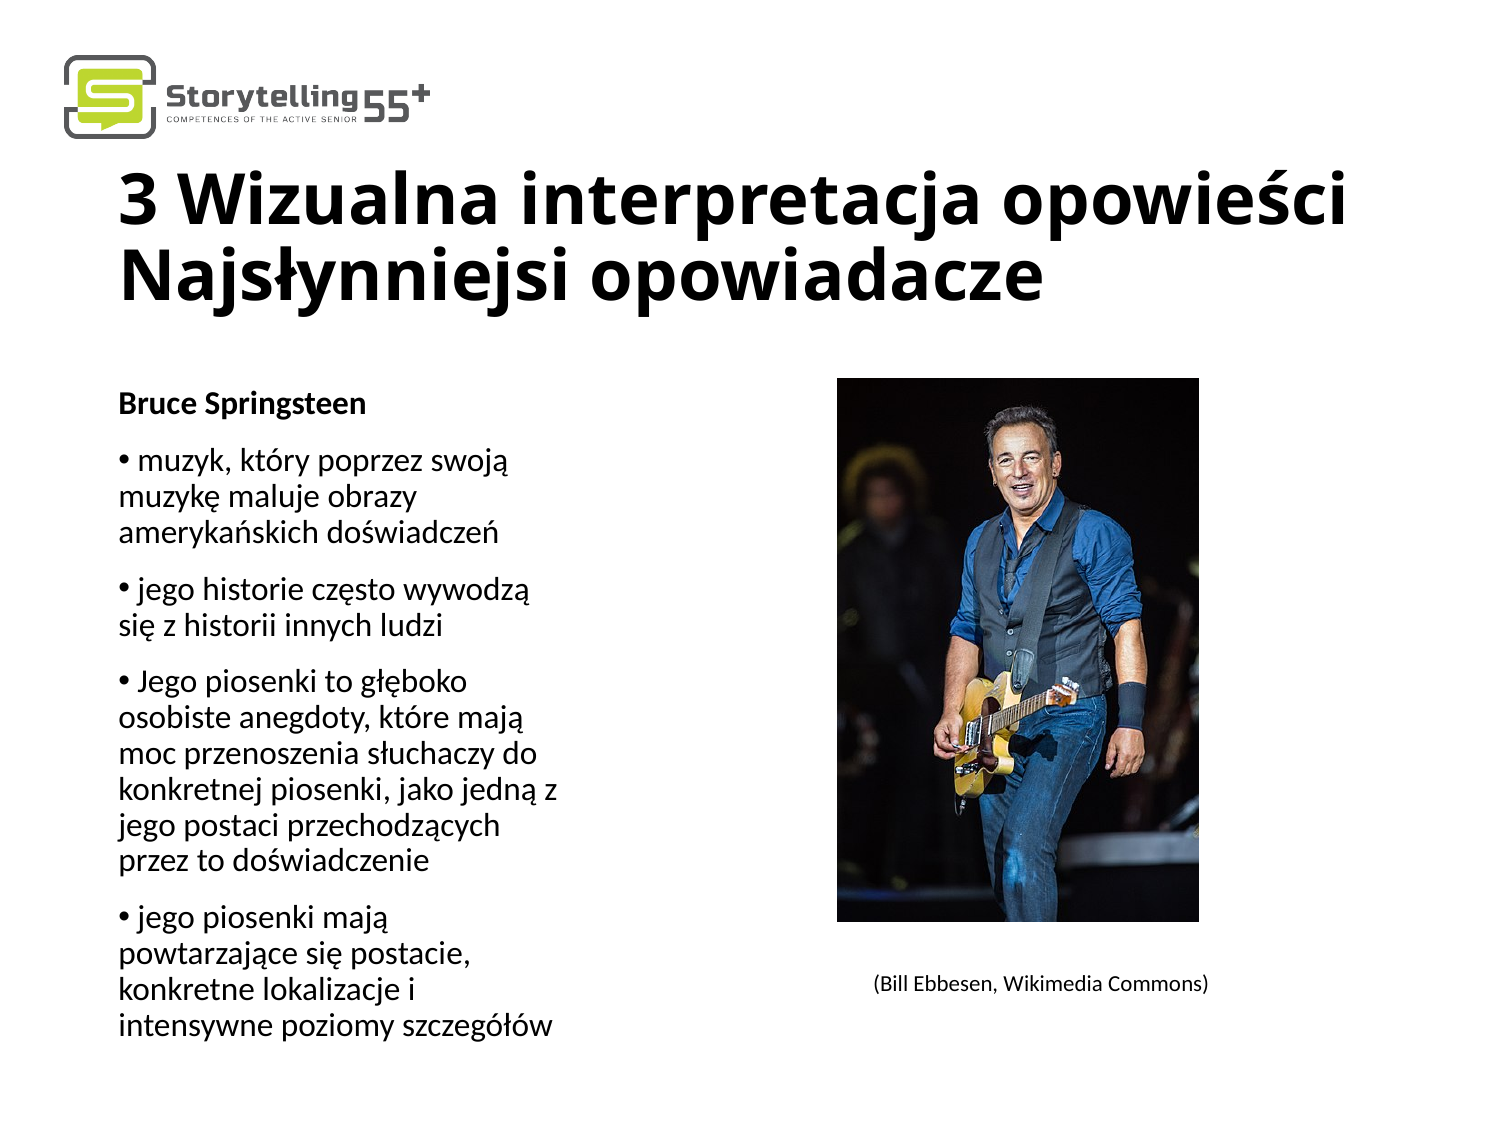

# 3 Wizualna interpretacja opowieści Najsłynniejsi opowiadacze
Bruce Springsteen
 muzyk, który poprzez swoją muzykę maluje obrazy amerykańskich doświadczeń
 jego historie często wywodzą się z historii innych ludzi
 Jego piosenki to głęboko osobiste anegdoty, które mają moc przenoszenia słuchaczy do konkretnej piosenki, jako jedną z jego postaci przechodzących przez to doświadczenie
 jego piosenki mają powtarzające się postacie, konkretne lokalizacje i intensywne poziomy szczegółów
 (Bill Ebbesen, Wikimedia Commons)